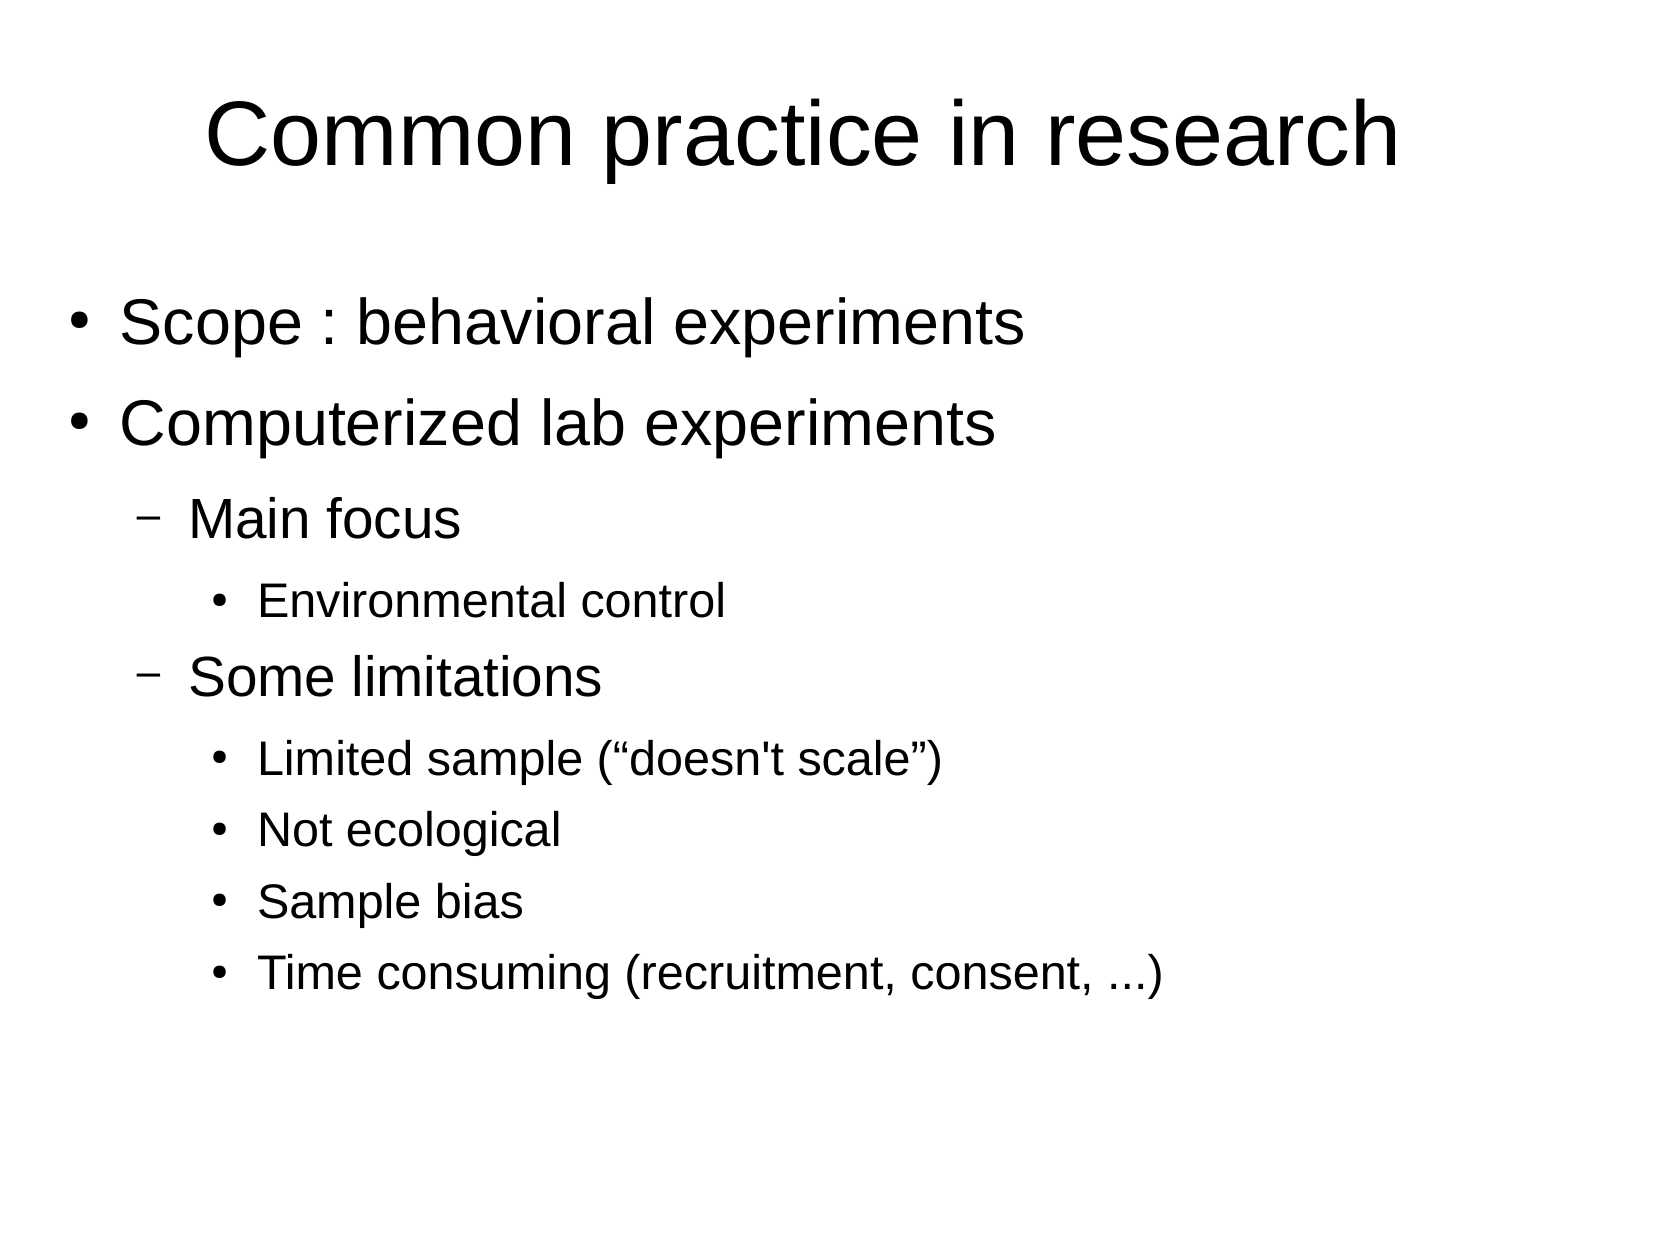

# Common practice in research
Scope : behavioral experiments
Computerized lab experiments
Main focus
Environmental control
Some limitations
Limited sample (“doesn't scale”)
Not ecological
Sample bias
Time consuming (recruitment, consent, ...)